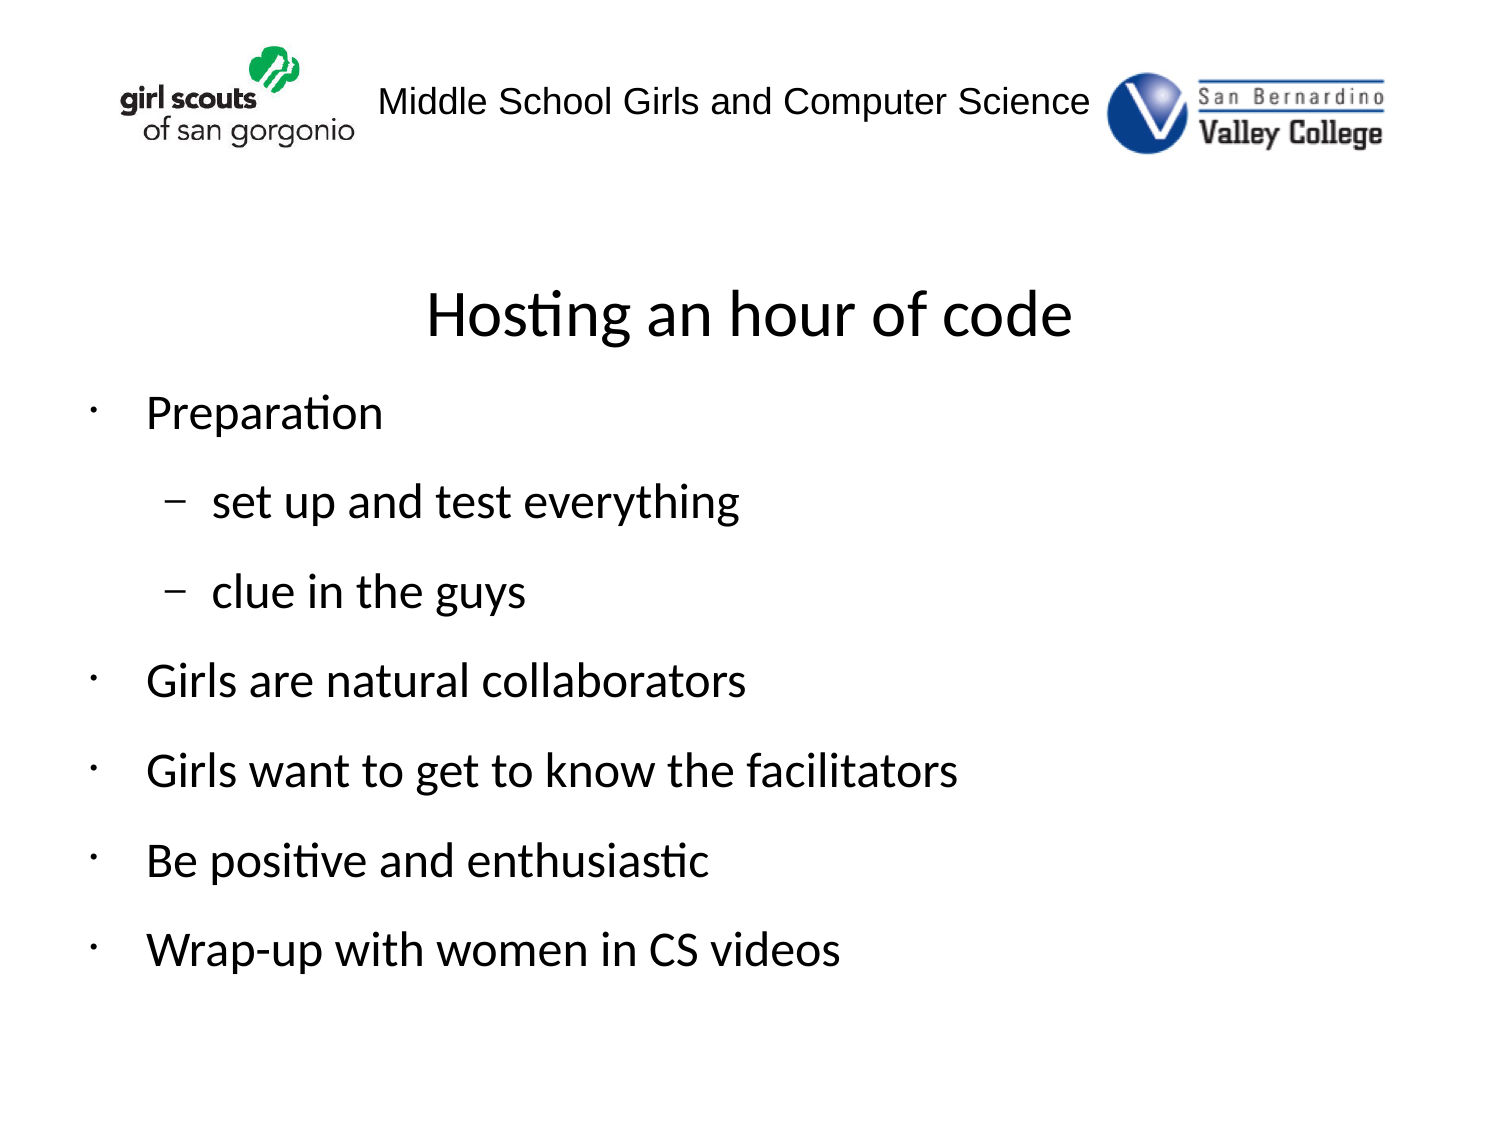

# Hosting an hour of code
Preparation
set up and test everything
clue in the guys
Girls are natural collaborators
Girls want to get to know the facilitators
Be positive and enthusiastic
Wrap-up with women in CS videos